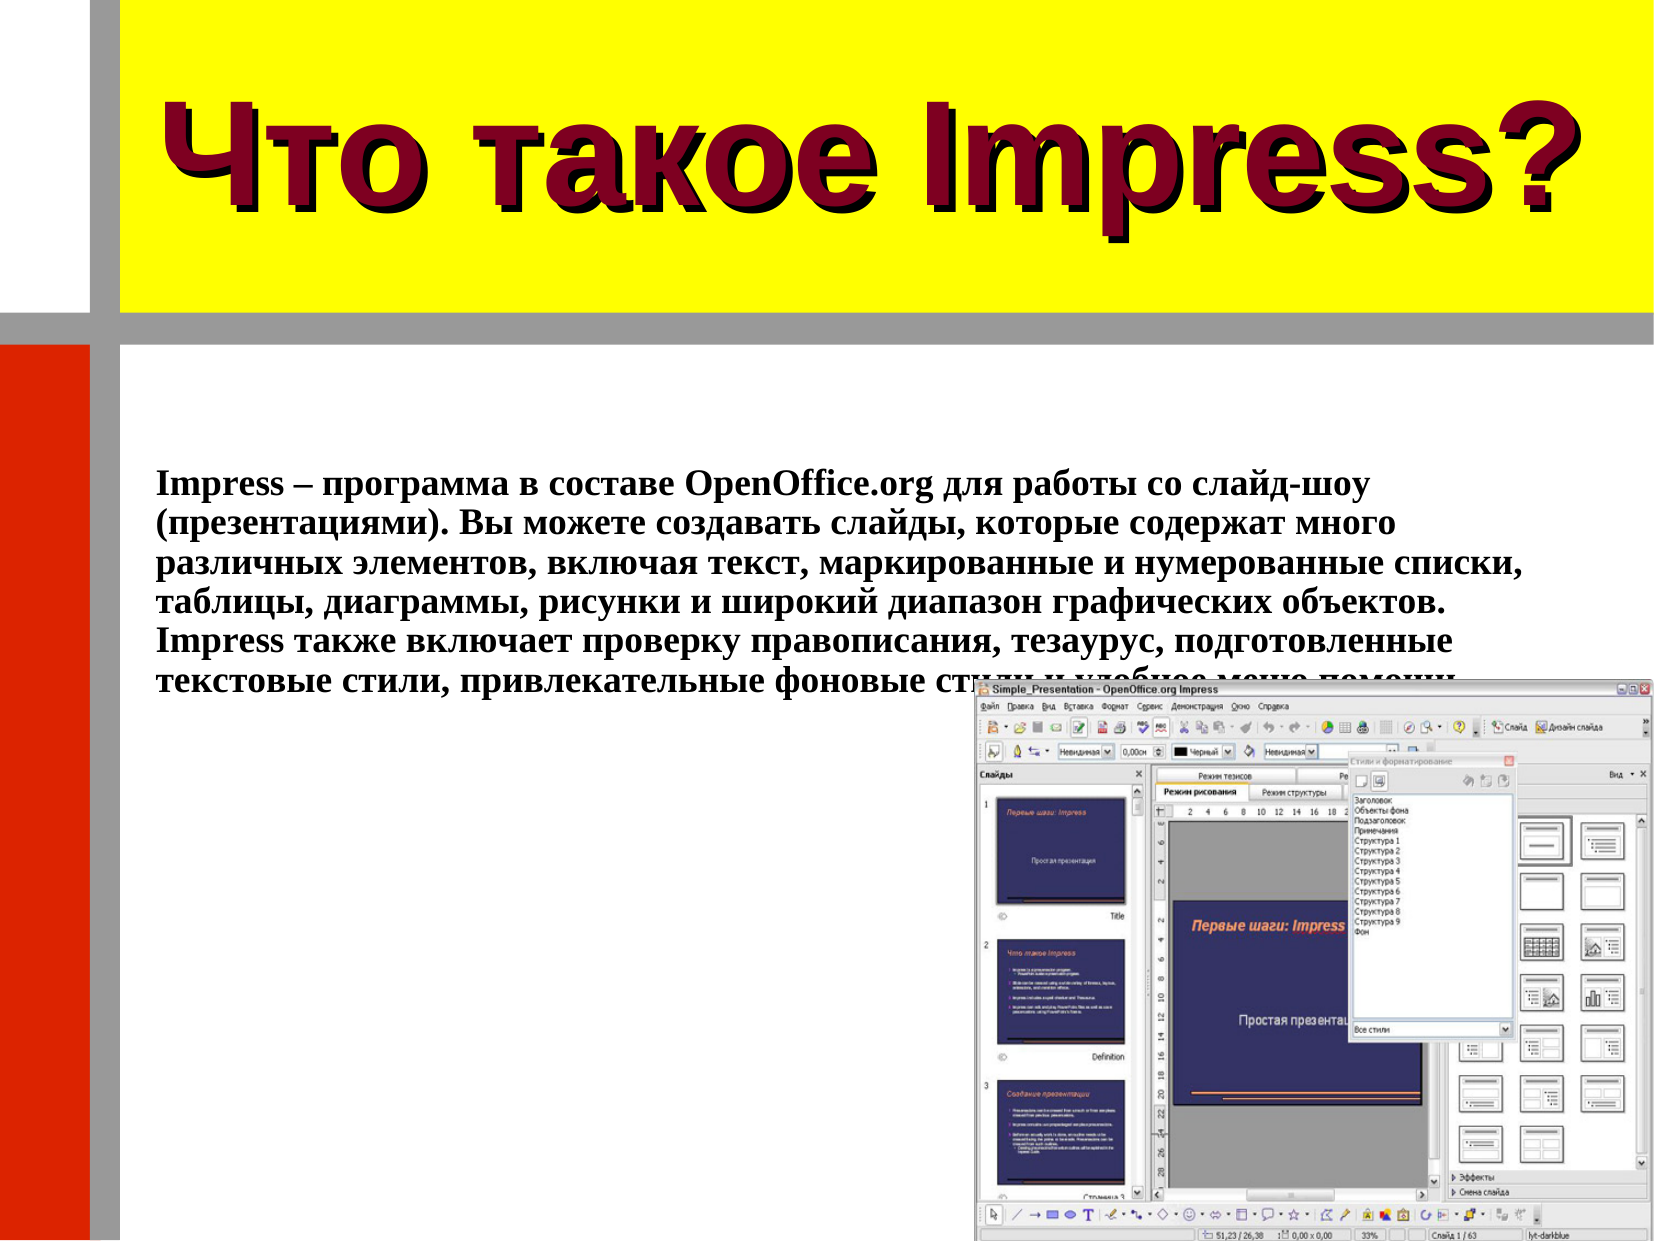

# Что такое Impress?
Impress – программа в составе OpenOffice.org для работы со слайд-шоу (презентациями). Вы можете создавать слайды, которые содержат много различных элементов, включая текст, маркированные и нумерованные списки, таблицы, диаграммы, рисунки и широкий диапазон графических объектов. Impress также включает проверку правописания, тезаурус, подготовленные текстовые стили, привлекательные фоновые стили и удобное меню помощи.